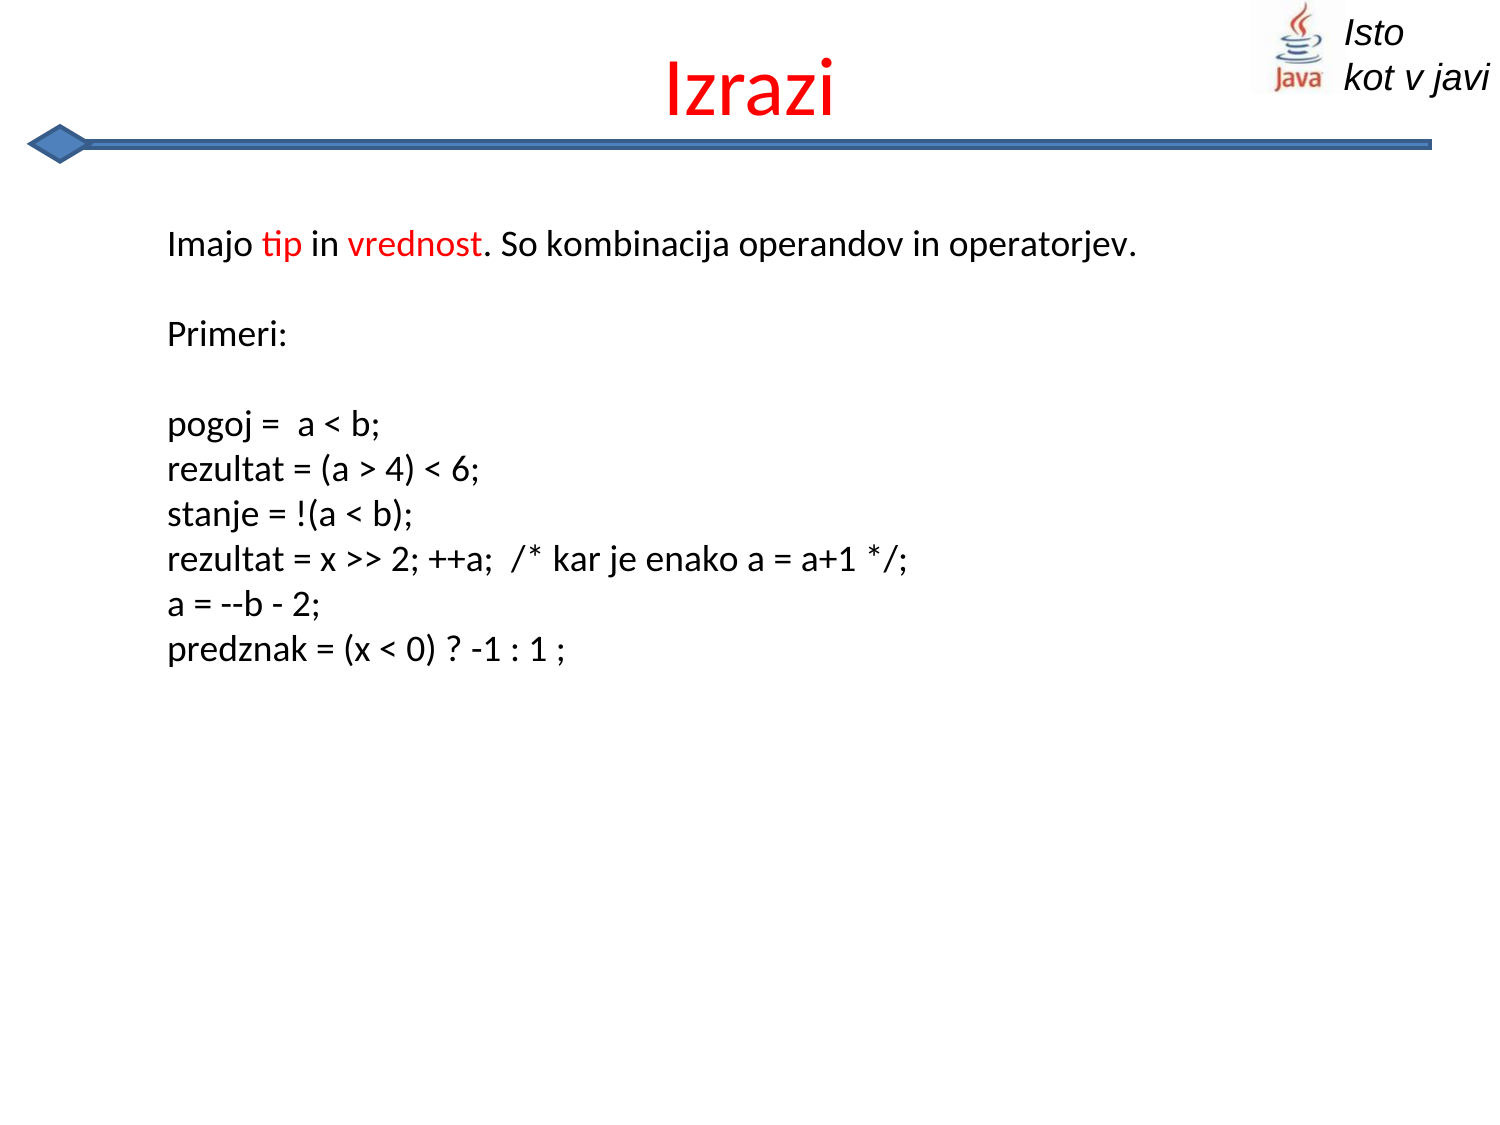

Isto
kot v javi
# Izrazi
Imajo tip in vrednost. So kombinacija operandov in operatorjev.
Primeri:
pogoj =  a < b;
rezultat = (a > 4) < 6;
stanje = !(a < b);
rezultat = x >> 2; ++a;  /* kar je enako a = a+1 */;
a = --b - 2;
predznak = (x < 0) ? -1 : 1 ;